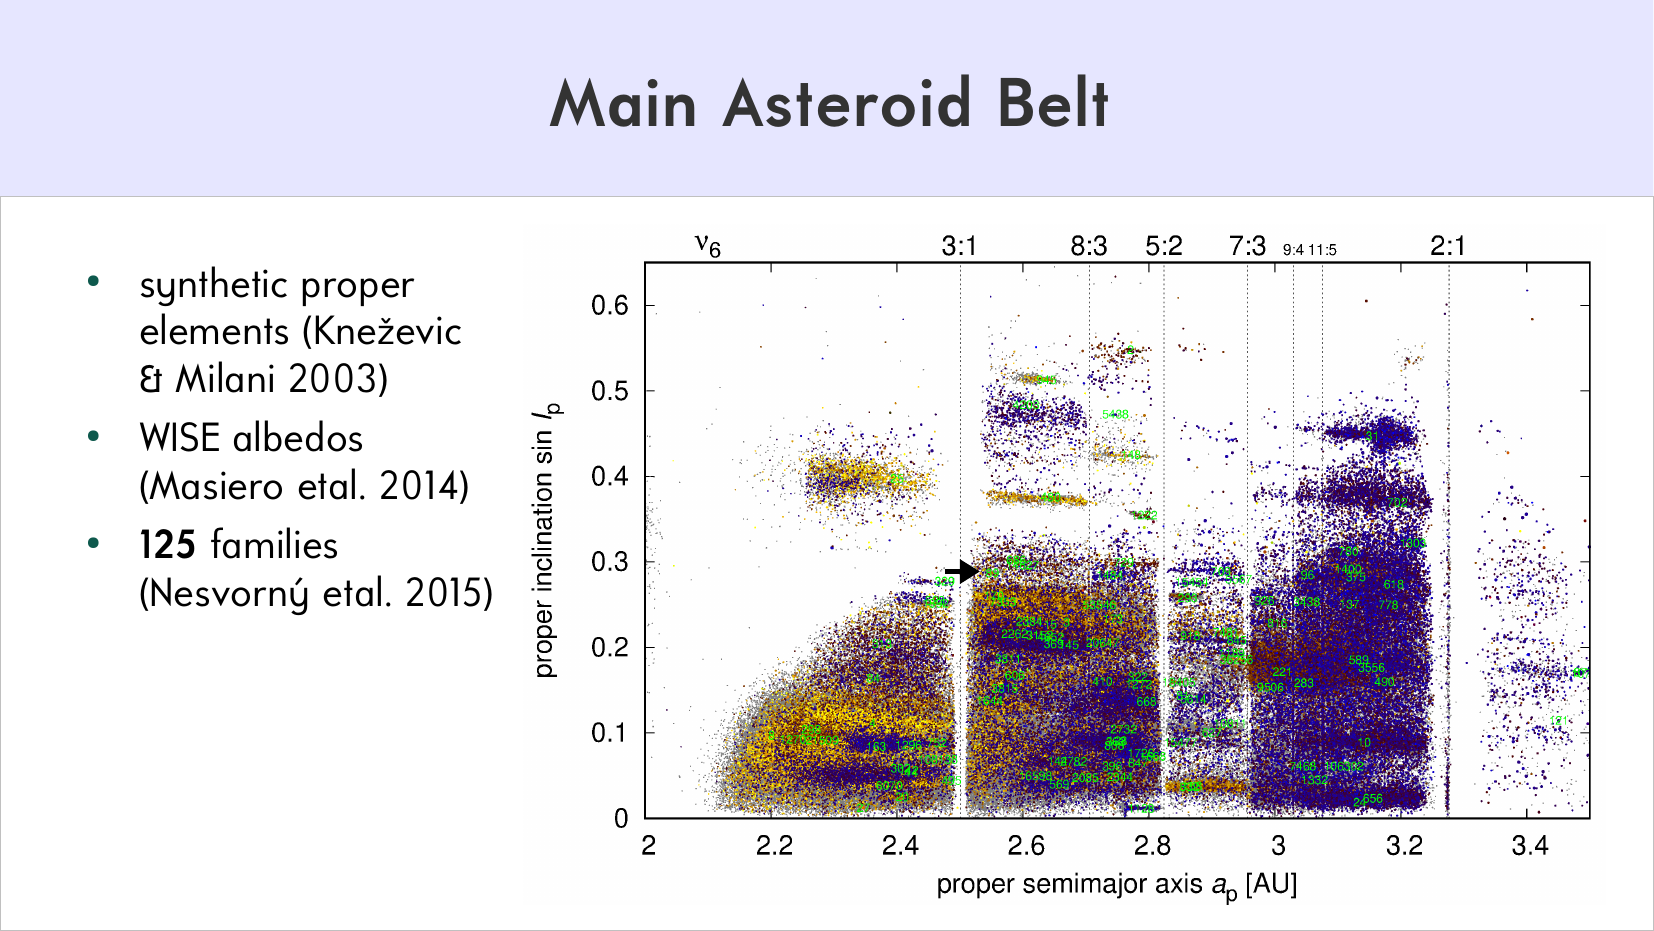

# Main Asteroid Belt
synthetic proper elements (Kneževic & Milani 2003)
WISE albedos (Masiero etal. 2014)
125 families (Nesvorný etal. 2015)